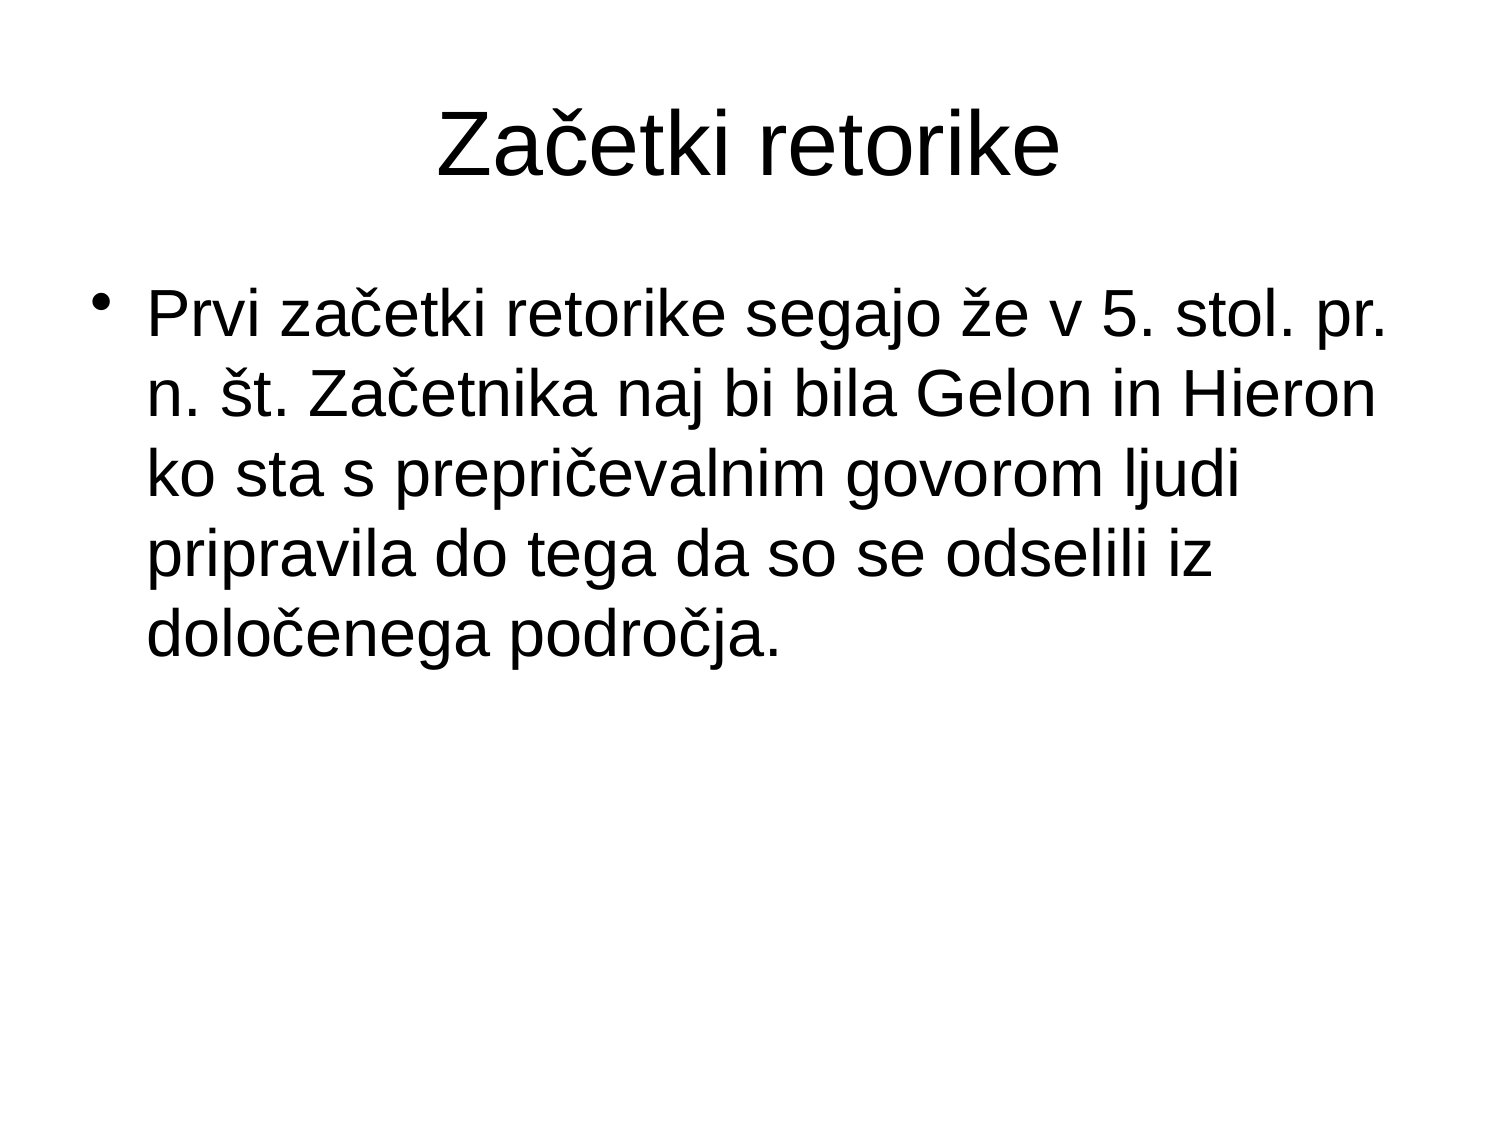

# Začetki retorike
Prvi začetki retorike segajo že v 5. stol. pr. n. št. Začetnika naj bi bila Gelon in Hieron ko sta s prepričevalnim govorom ljudi pripravila do tega da so se odselili iz določenega področja.